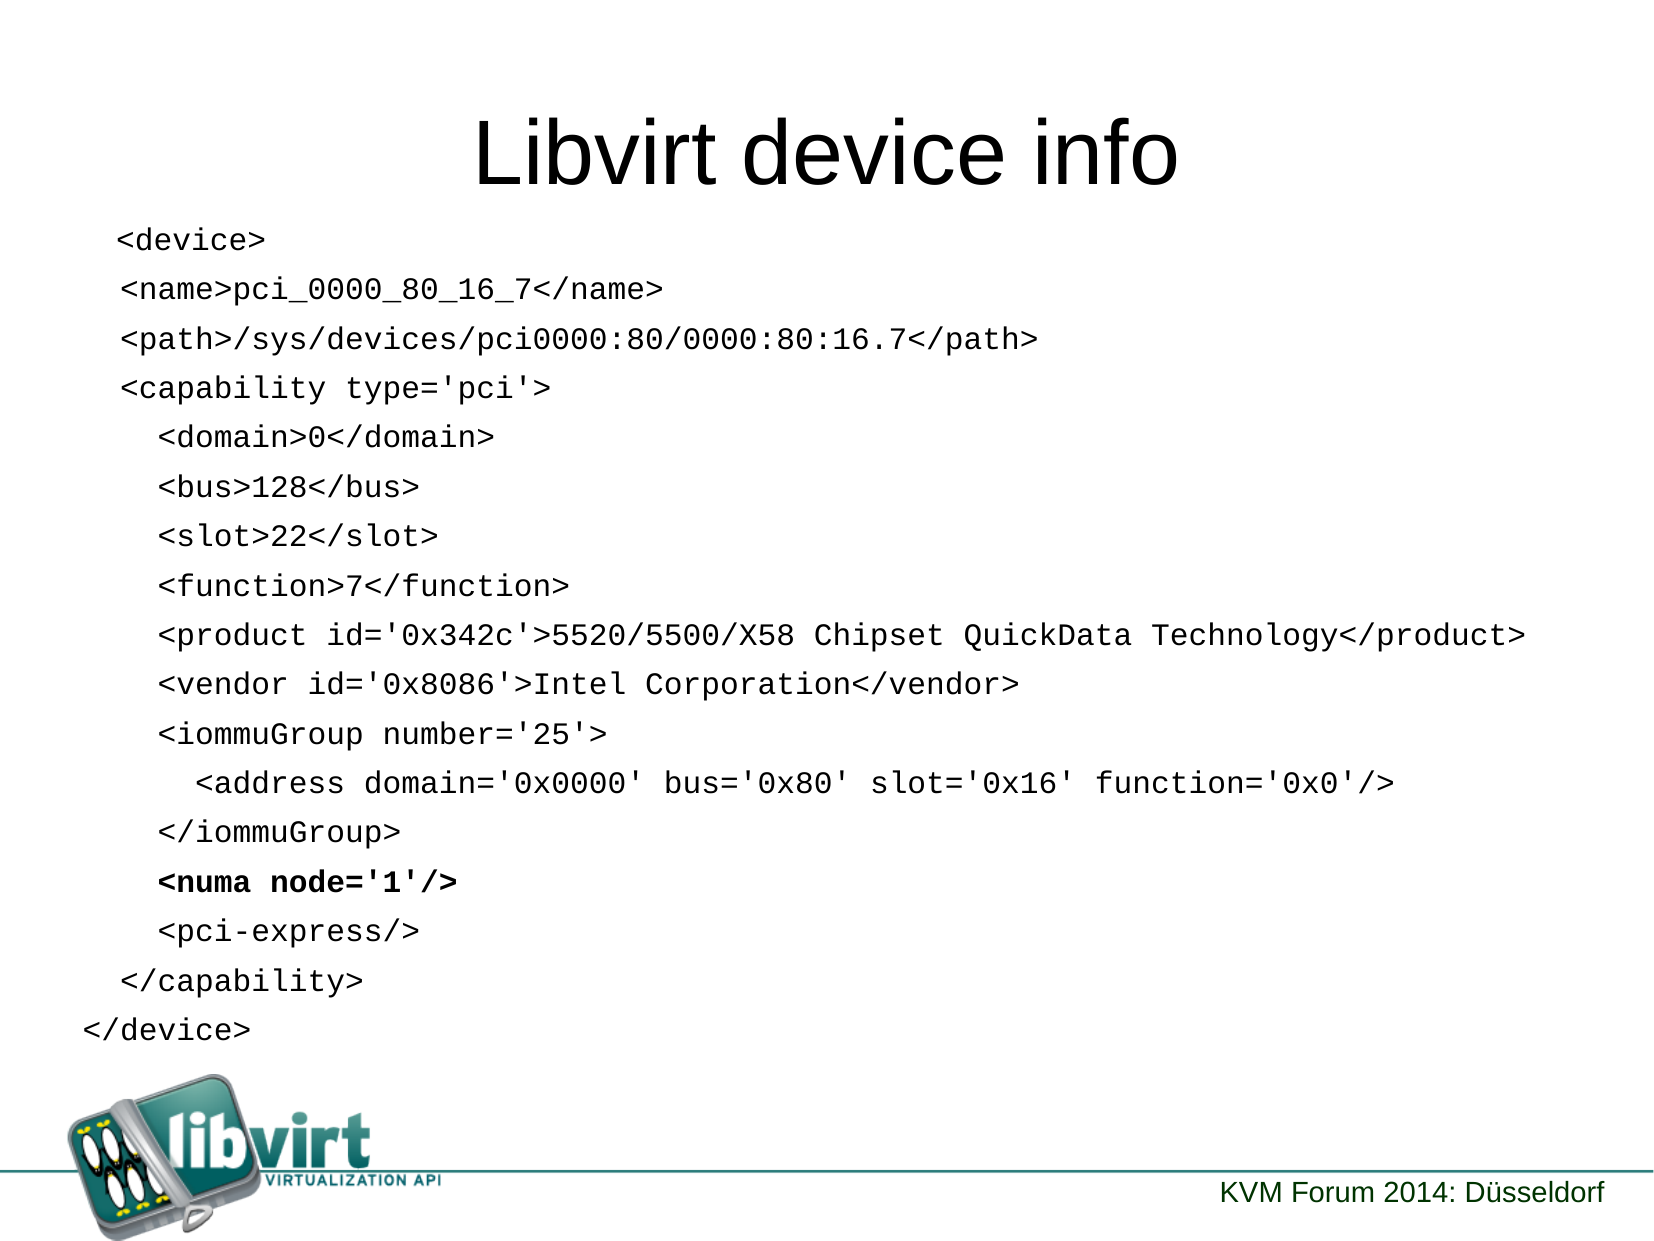

# Libvirt device info
<device>
 <name>pci_0000_80_16_7</name>
 <path>/sys/devices/pci0000:80/0000:80:16.7</path>
 <capability type='pci'>
 <domain>0</domain>
 <bus>128</bus>
 <slot>22</slot>
 <function>7</function>
 <product id='0x342c'>5520/5500/X58 Chipset QuickData Technology</product>
 <vendor id='0x8086'>Intel Corporation</vendor>
 <iommuGroup number='25'>
 <address domain='0x0000' bus='0x80' slot='0x16' function='0x0'/>
 </iommuGroup>
 <numa node='1'/>
 <pci-express/>
 </capability>
</device>